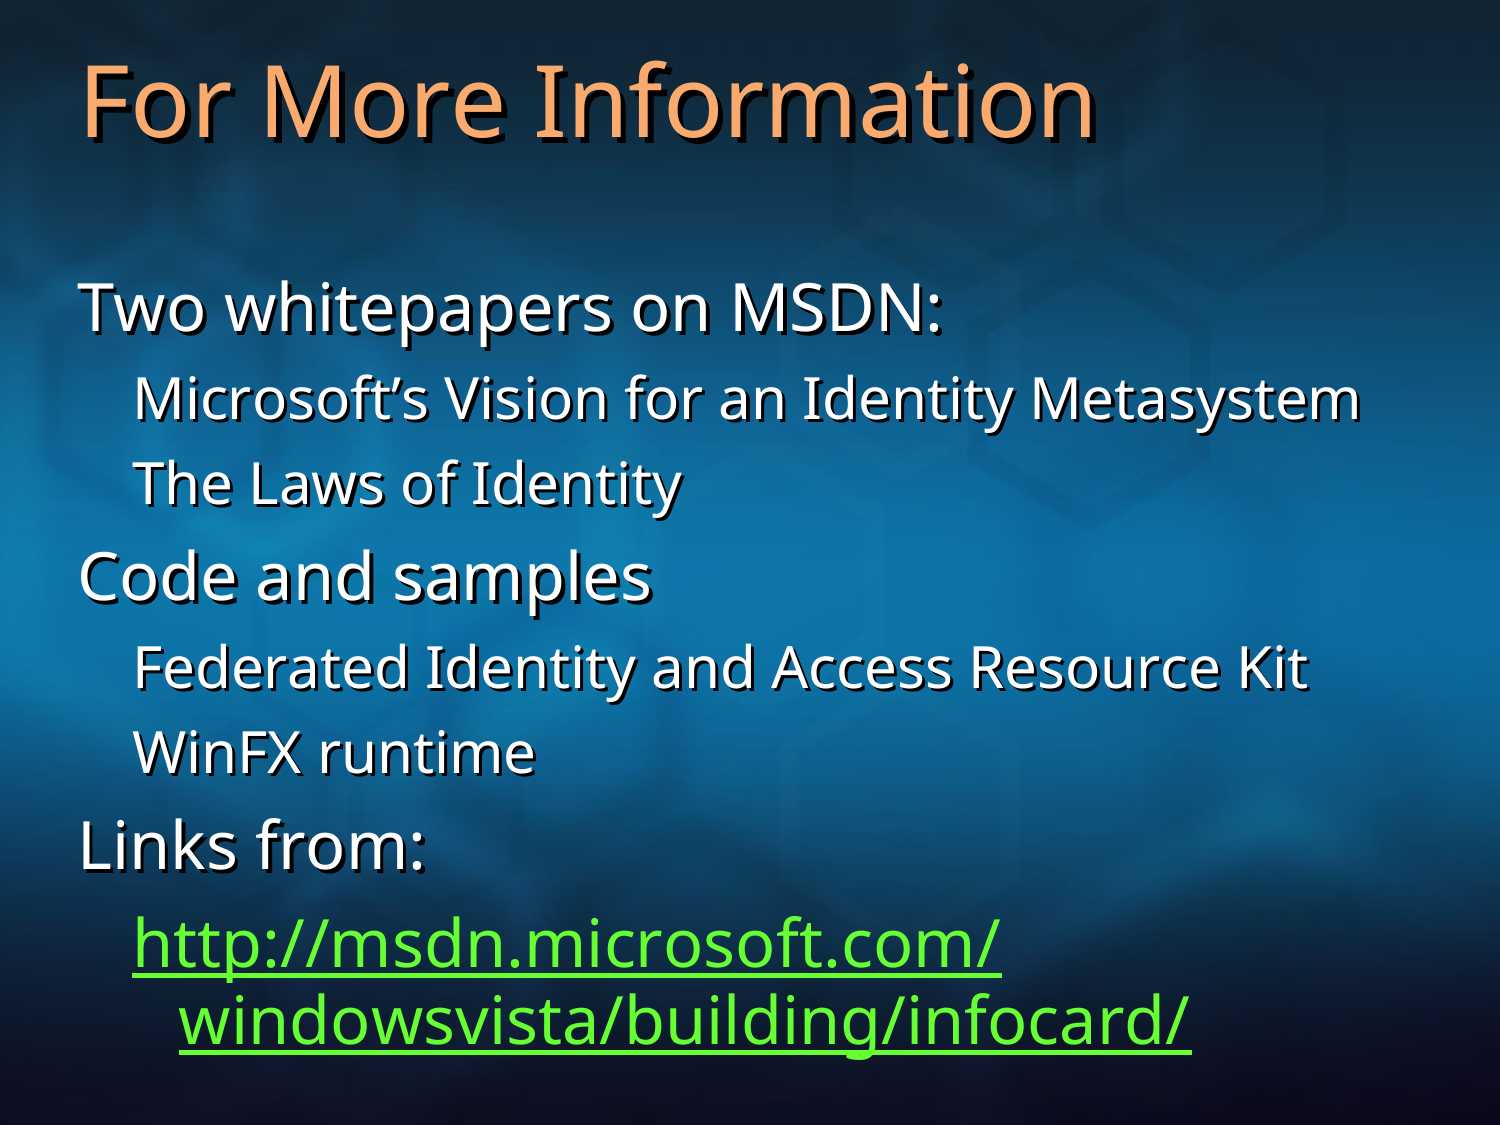

# For More Information
Two whitepapers on MSDN:
Microsoft’s Vision for an Identity Metasystem
The Laws of Identity
Code and samples
Federated Identity and Access Resource Kit
WinFX runtime
Links from:
http://msdn.microsoft.com/windowsvista/building/infocard/